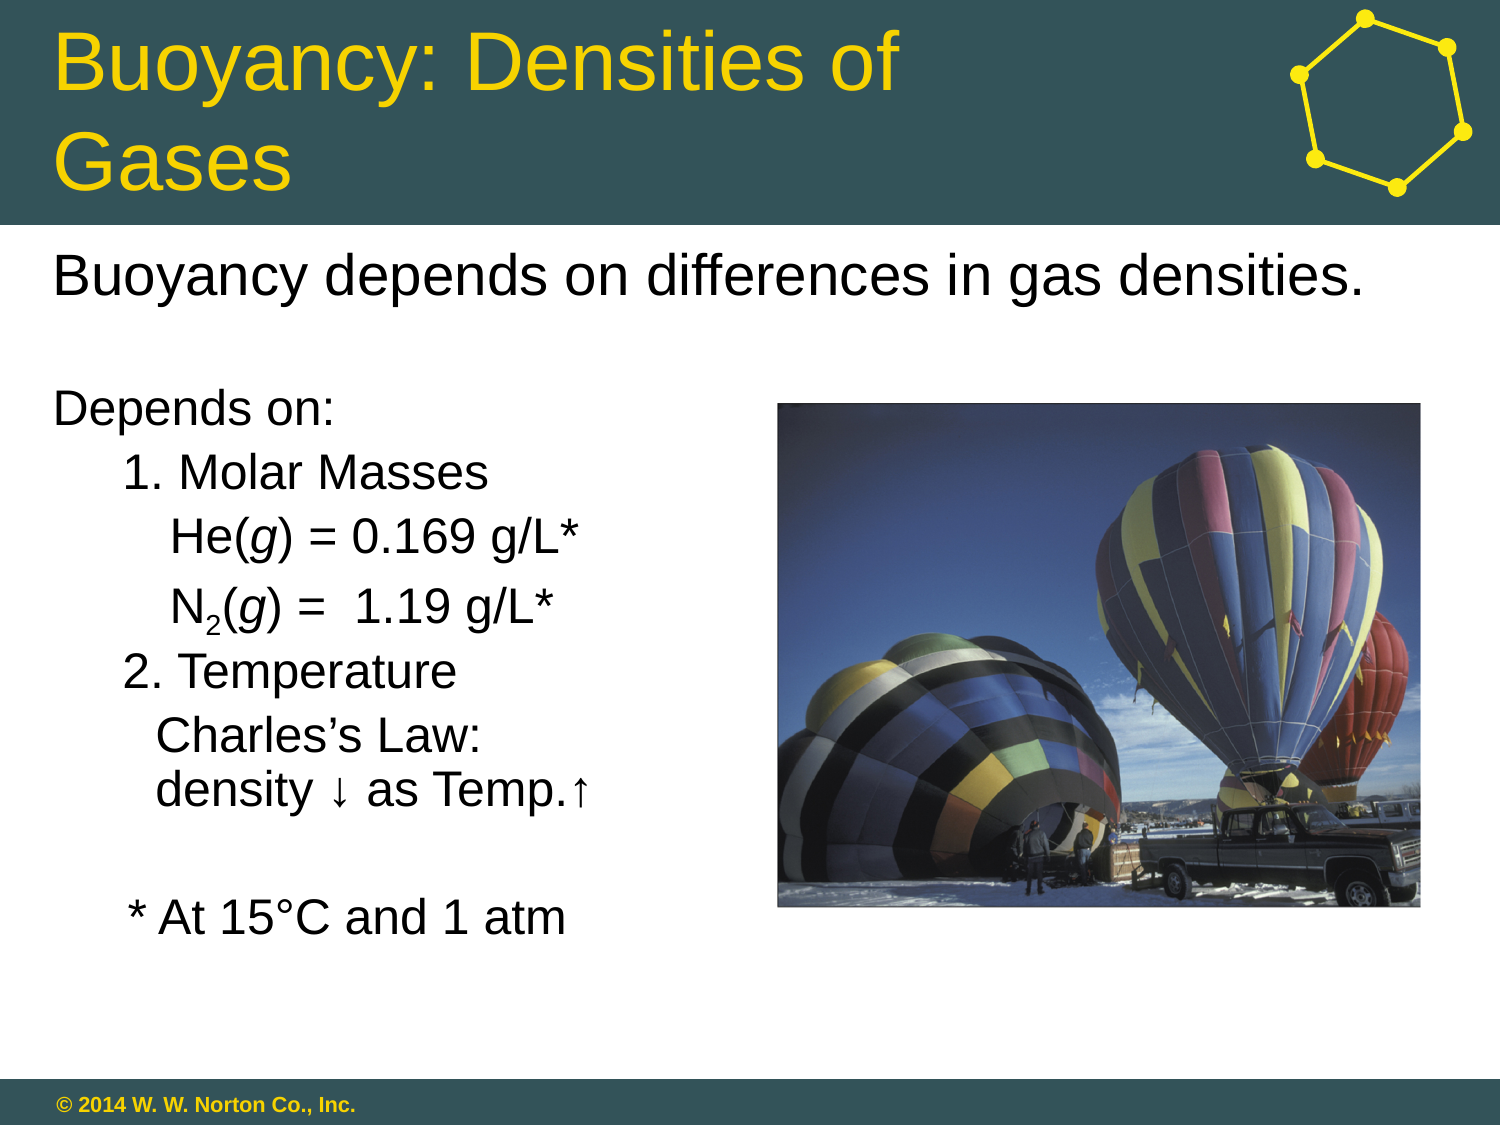

# Buoyancy: Densities of Gases
Buoyancy depends on differences in gas densities.
Depends on:
 1. Molar Masses
	 He(g) = 0.169 g/L*
	 N2(g) = 1.19 g/L*
 2. Temperature
	 Charles’s Law:
	 density ↓ as Temp.↑
	* At 15°C and 1 atm